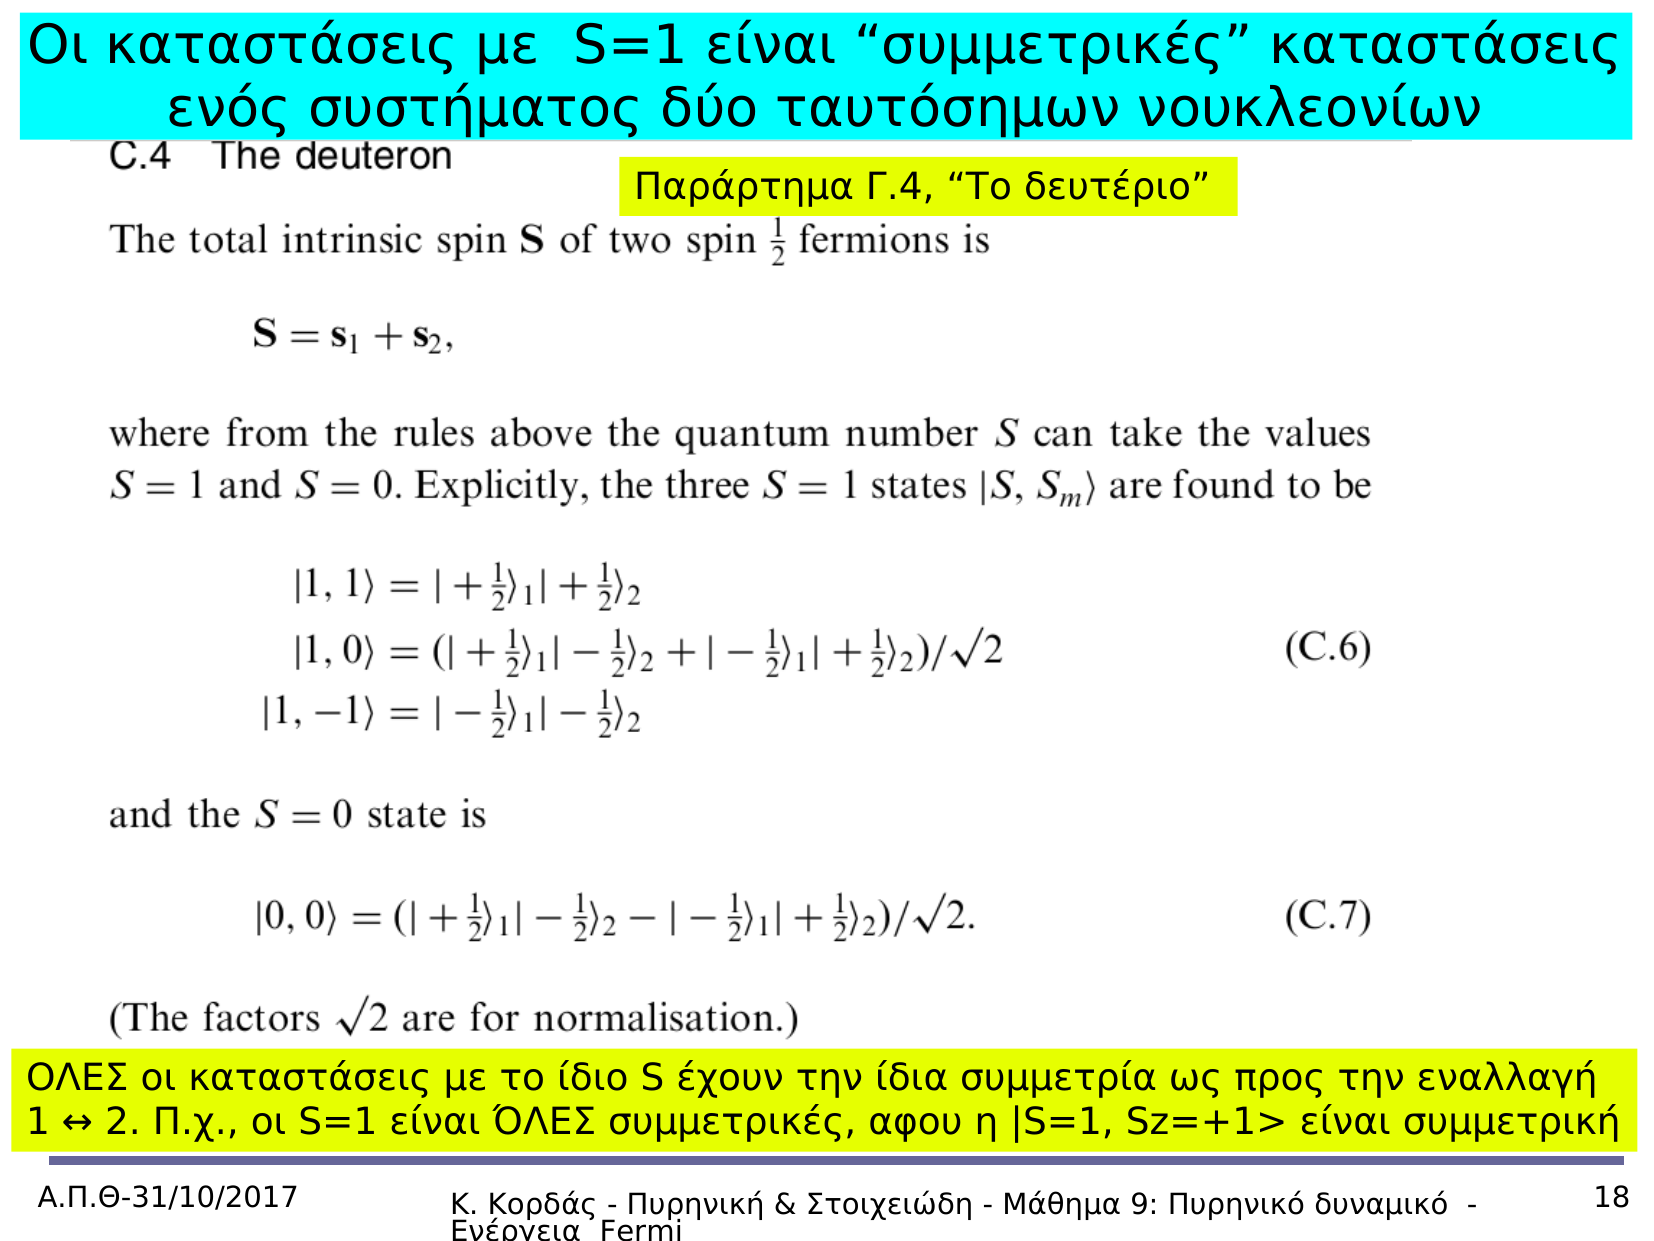

# Οι καταστάσεις με S=1 είναι “συμμετρικές” καταστάσεις ενός συστήματος δύο ταυτόσημων νουκλεονίων
Παράρτημα Γ.4, “Το δευτέριο”
ΟΛΕΣ οι καταστάσεις με το ίδιο S έχουν την ίδια συμμετρία ως προς την εναλλαγή
1 ↔ 2. Π.χ., οι S=1 είναι ΌΛΕΣ συμμετρικές, αφου η |S=1, Sz=+1> είναι συμμετρική
Α.Π.Θ-31/10/2017
18
Κ. Κορδάς - Πυρηνική & Στοιχειώδη - Μάθημα 9: Πυρηνικό δυναμικό - Ενέργεια Fermi